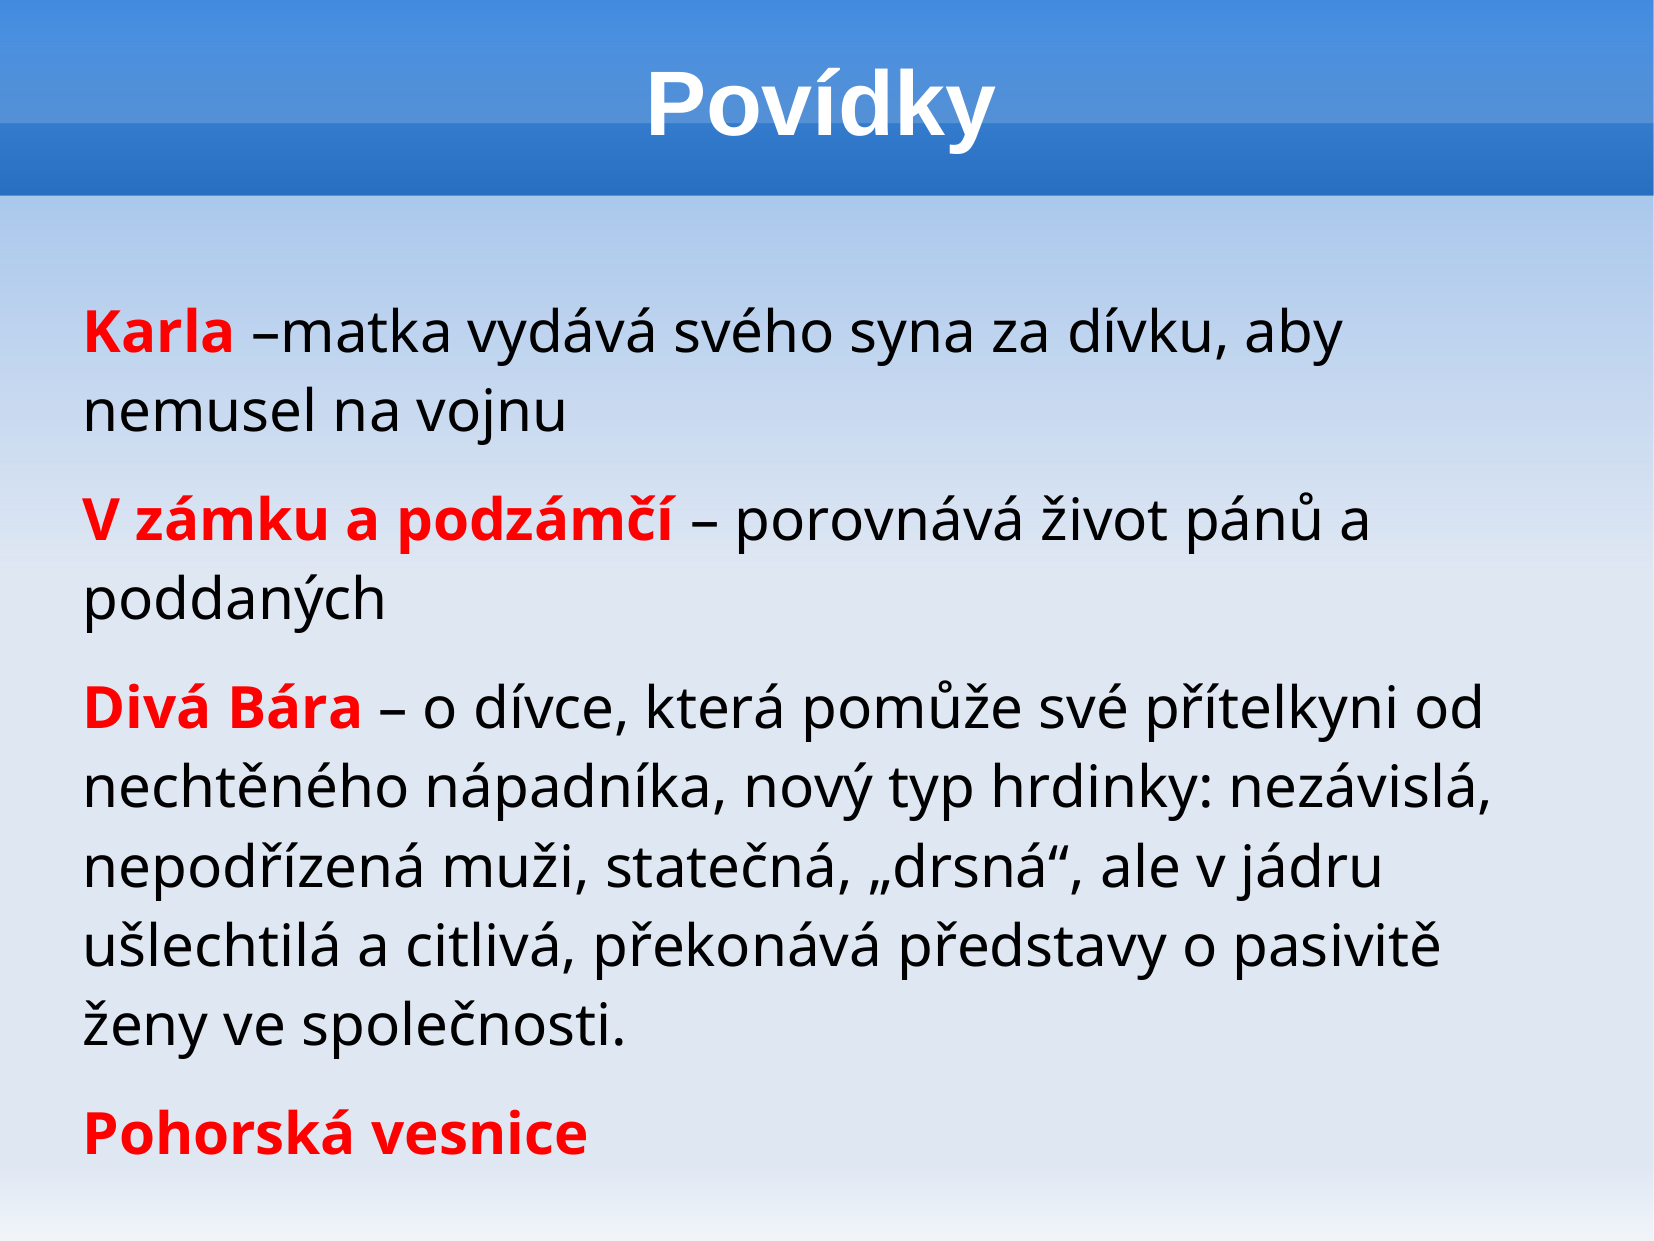

# Povídky
Karla –matka vydává svého syna za dívku, aby nemusel na vojnu
V zámku a podzámčí – porovnává život pánů a poddaných
Divá Bára – o dívce, která pomůže své přítelkyni od nechtěného nápadníka, nový typ hrdinky: nezávislá, nepodřízená muži, statečná, „drsná“, ale v jádru ušlechtilá a citlivá, překonává představy o pasivitě ženy ve společnosti.
Pohorská vesnice